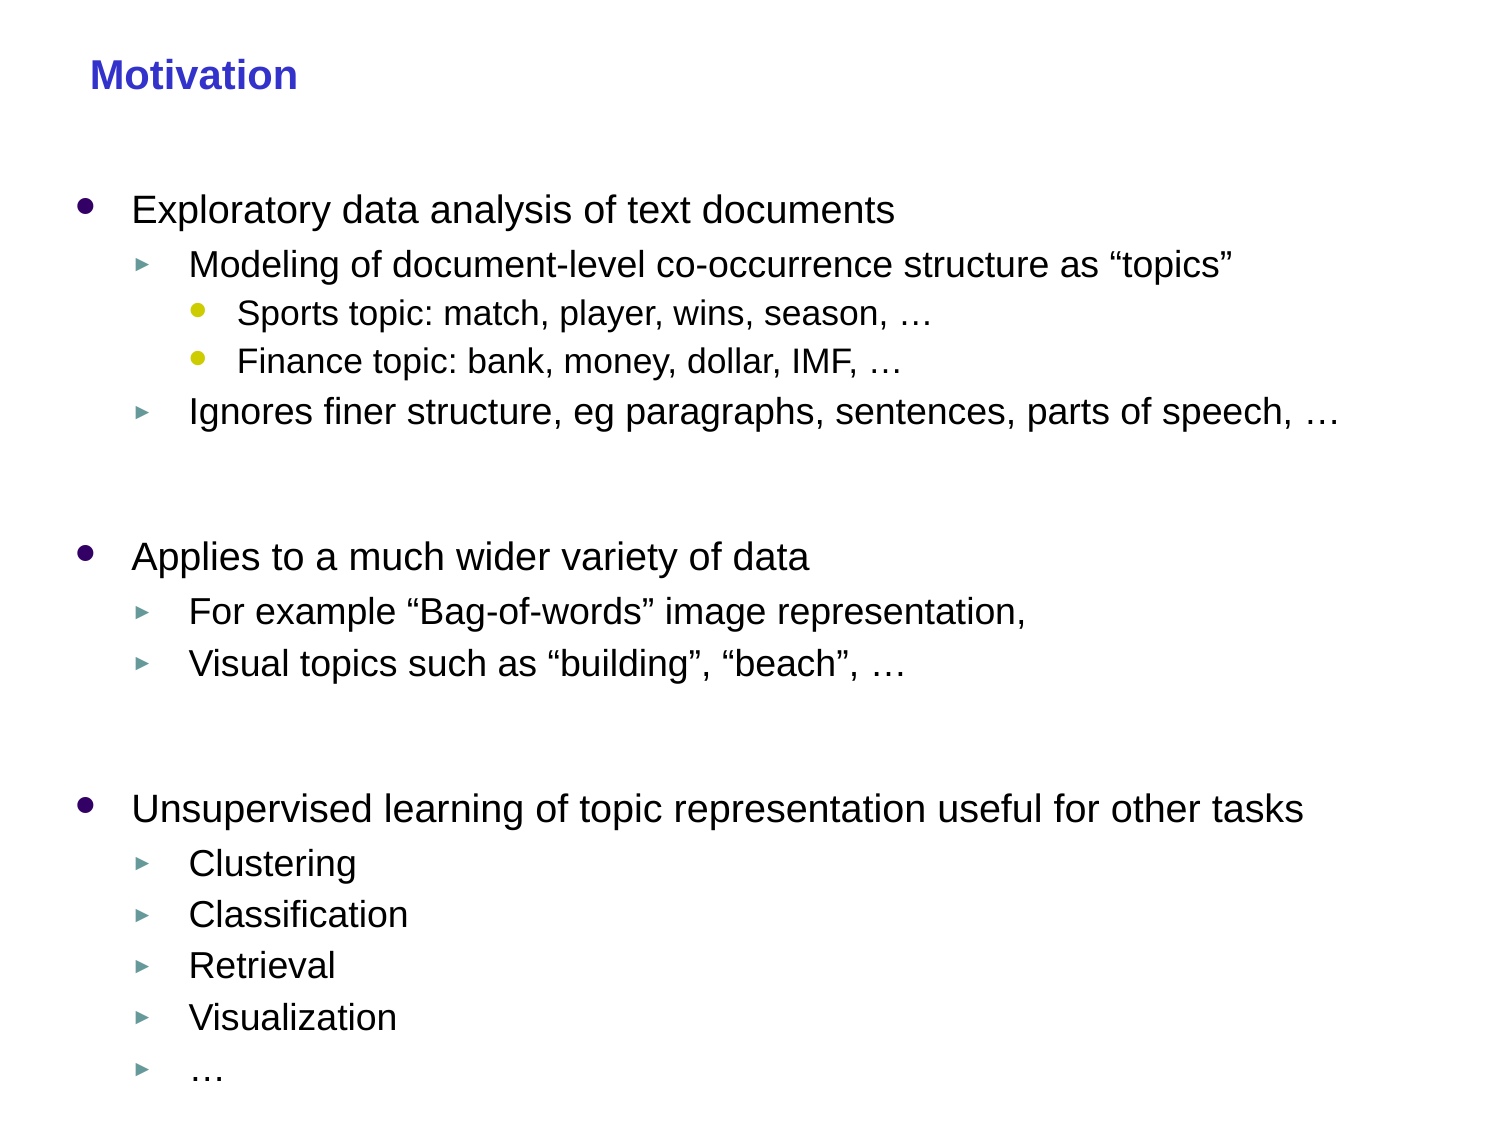

# Motivation
Exploratory data analysis of text documents
Modeling of document-level co-occurrence structure as “topics”
Sports topic: match, player, wins, season, …
Finance topic: bank, money, dollar, IMF, …
Ignores finer structure, eg paragraphs, sentences, parts of speech, …
Applies to a much wider variety of data
For example “Bag-of-words” image representation,
Visual topics such as “building”, “beach”, …
Unsupervised learning of topic representation useful for other tasks
Clustering
Classification
Retrieval
Visualization
…